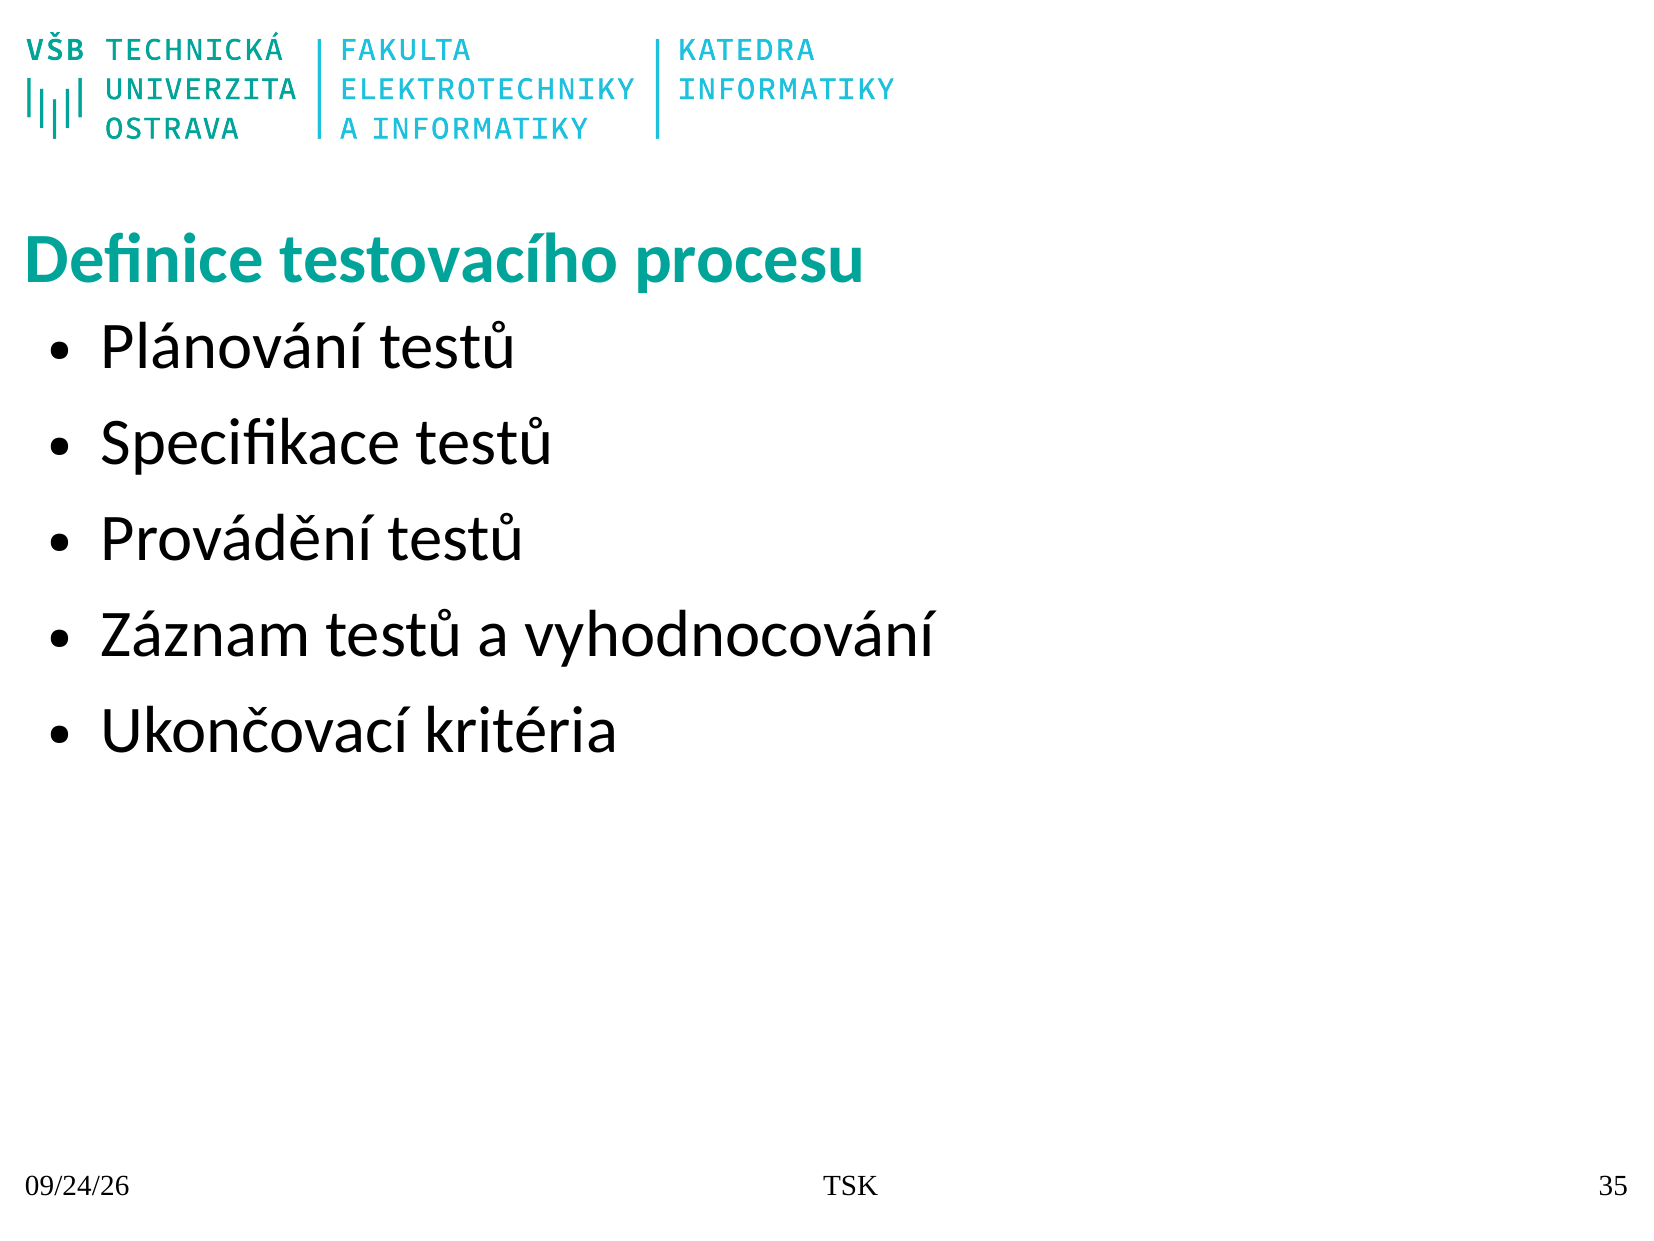

# Definice testovacího procesu
Plánování testů
Specifikace testů
Provádění testů
Záznam testů a vyhodnocování
Ukončovací kritéria
TSK
35